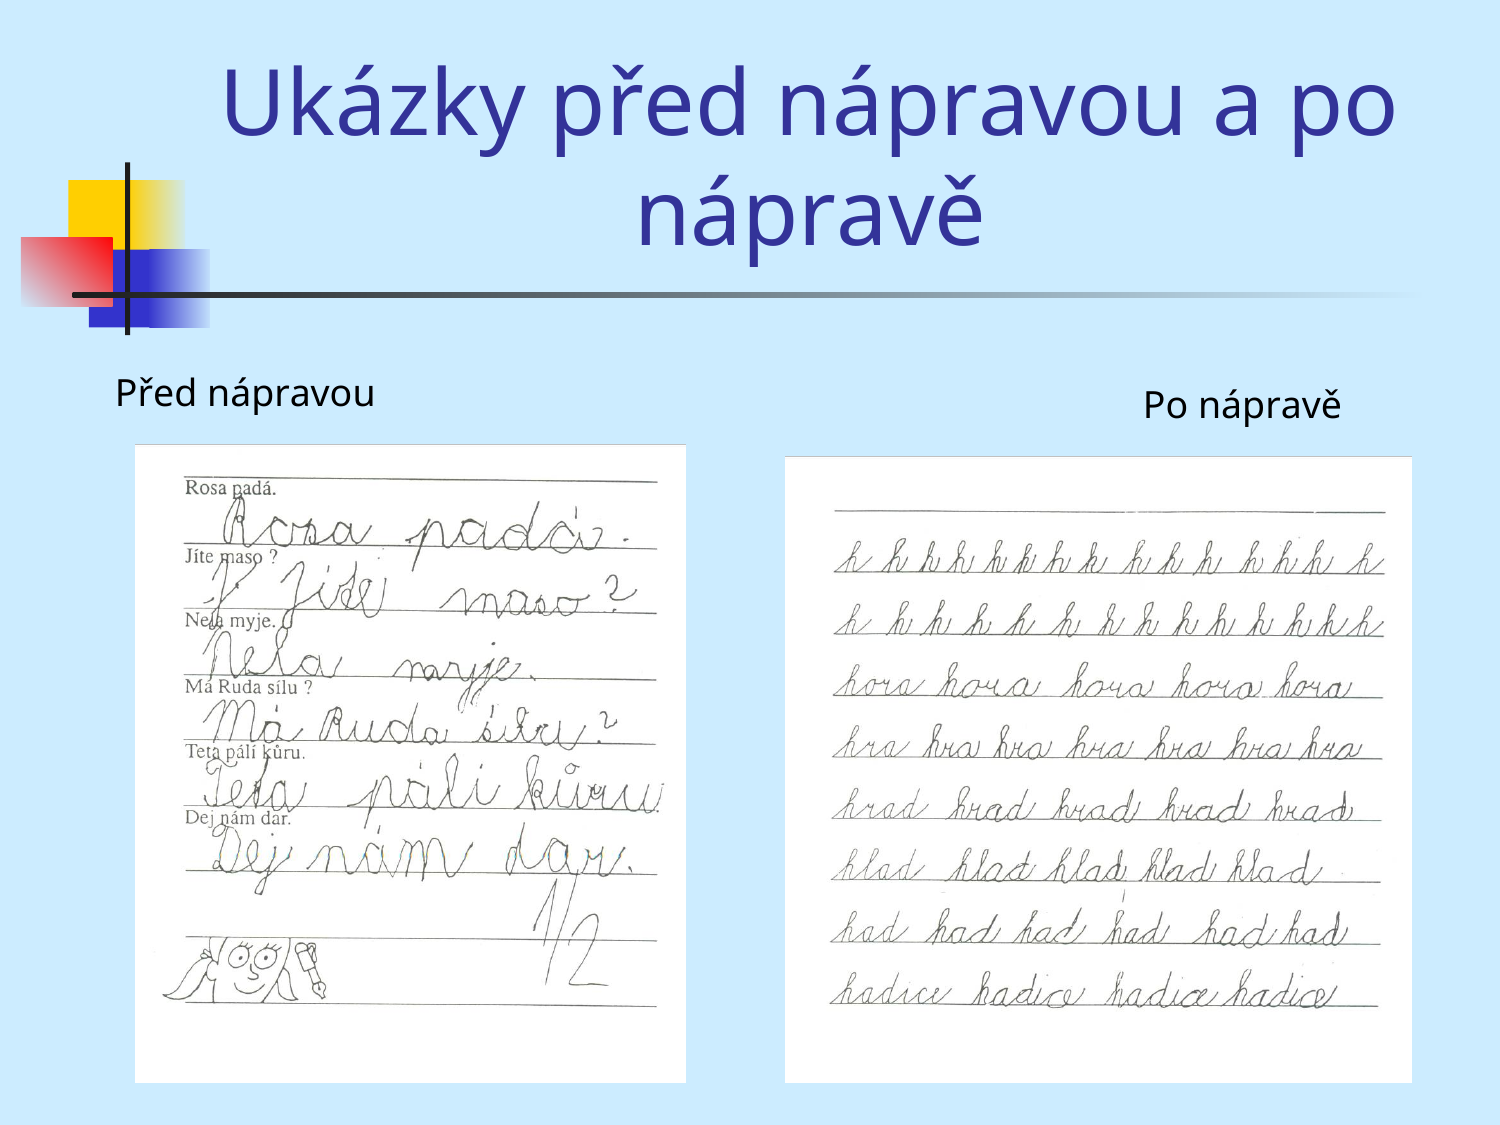

# Ukázky před nápravou a po nápravě
Před nápravou
Po nápravě